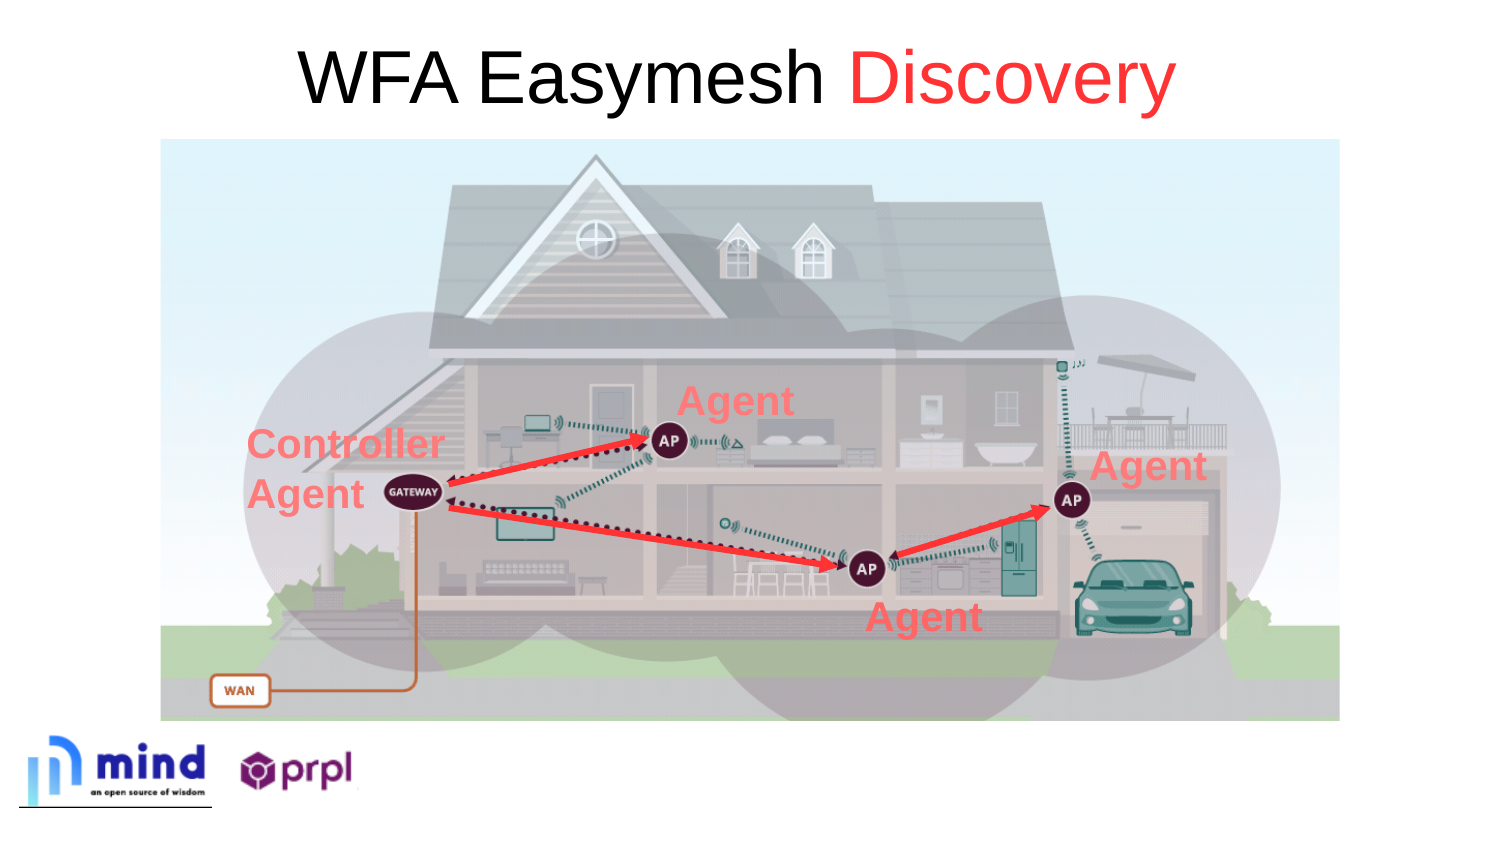

WFA Easymesh Discovery
Agent
Controller
Agent
Agent
Agent